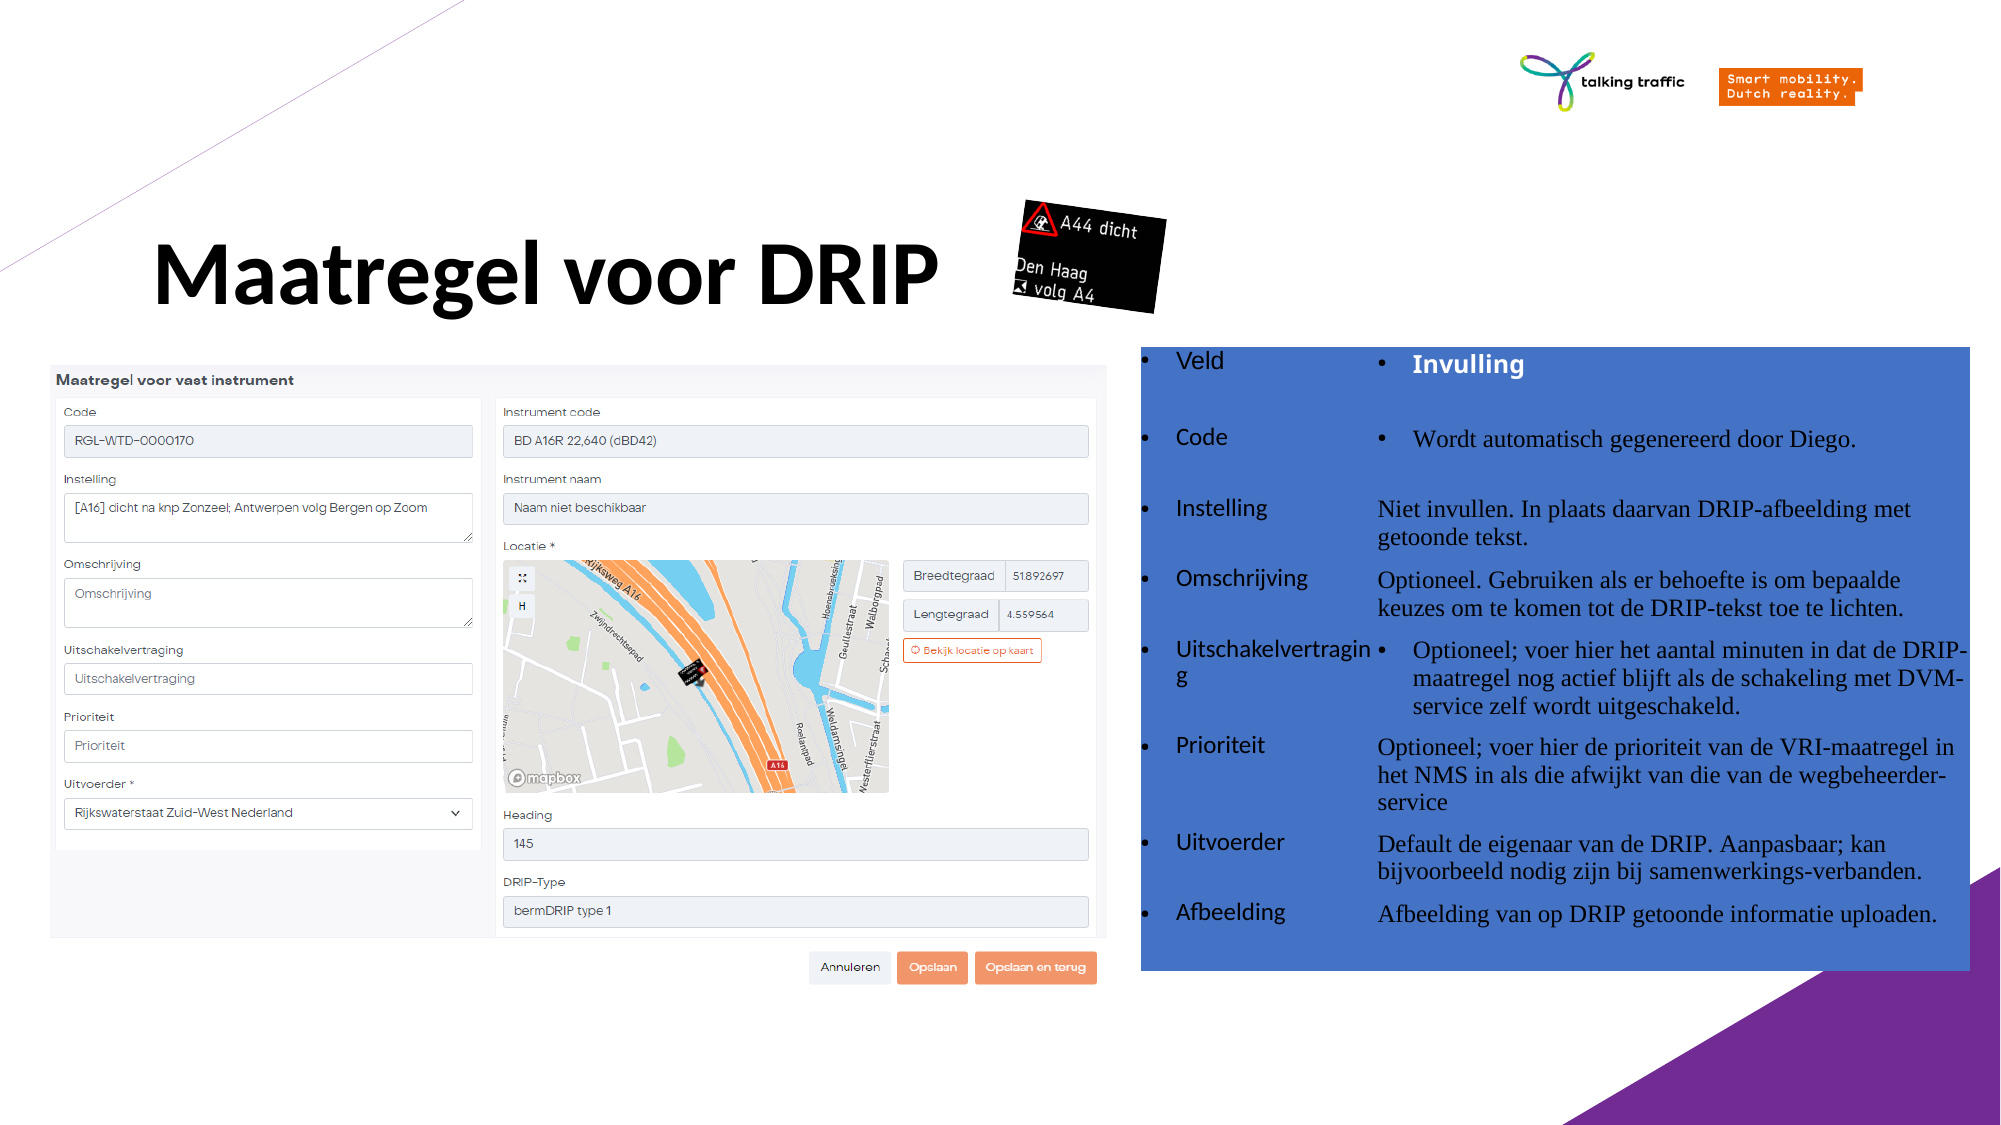

# Maatregel voor DRIP
| Veld | Invulling |
| --- | --- |
| Code | Wordt automatisch gegenereerd door Diego. |
| Instelling | Niet invullen. In plaats daarvan DRIP-afbeelding met getoonde tekst. |
| Omschrijving | Optioneel. Gebruiken als er behoefte is om bepaalde keuzes om te komen tot de DRIP-tekst toe te lichten. |
| Uitschakelvertraging | Optioneel; voer hier het aantal minuten in dat de DRIP-maatregel nog actief blijft als de schakeling met DVM-service zelf wordt uitgeschakeld. |
| Prioriteit | Optioneel; voer hier de prioriteit van de VRI-maatregel in het NMS in als die afwijkt van die van de wegbeheerder-service |
| Uitvoerder | Default de eigenaar van de DRIP. Aanpasbaar; kan bijvoorbeeld nodig zijn bij samenwerkings-verbanden. |
| Afbeelding | Afbeelding van op DRIP getoonde informatie uploaden. |
59